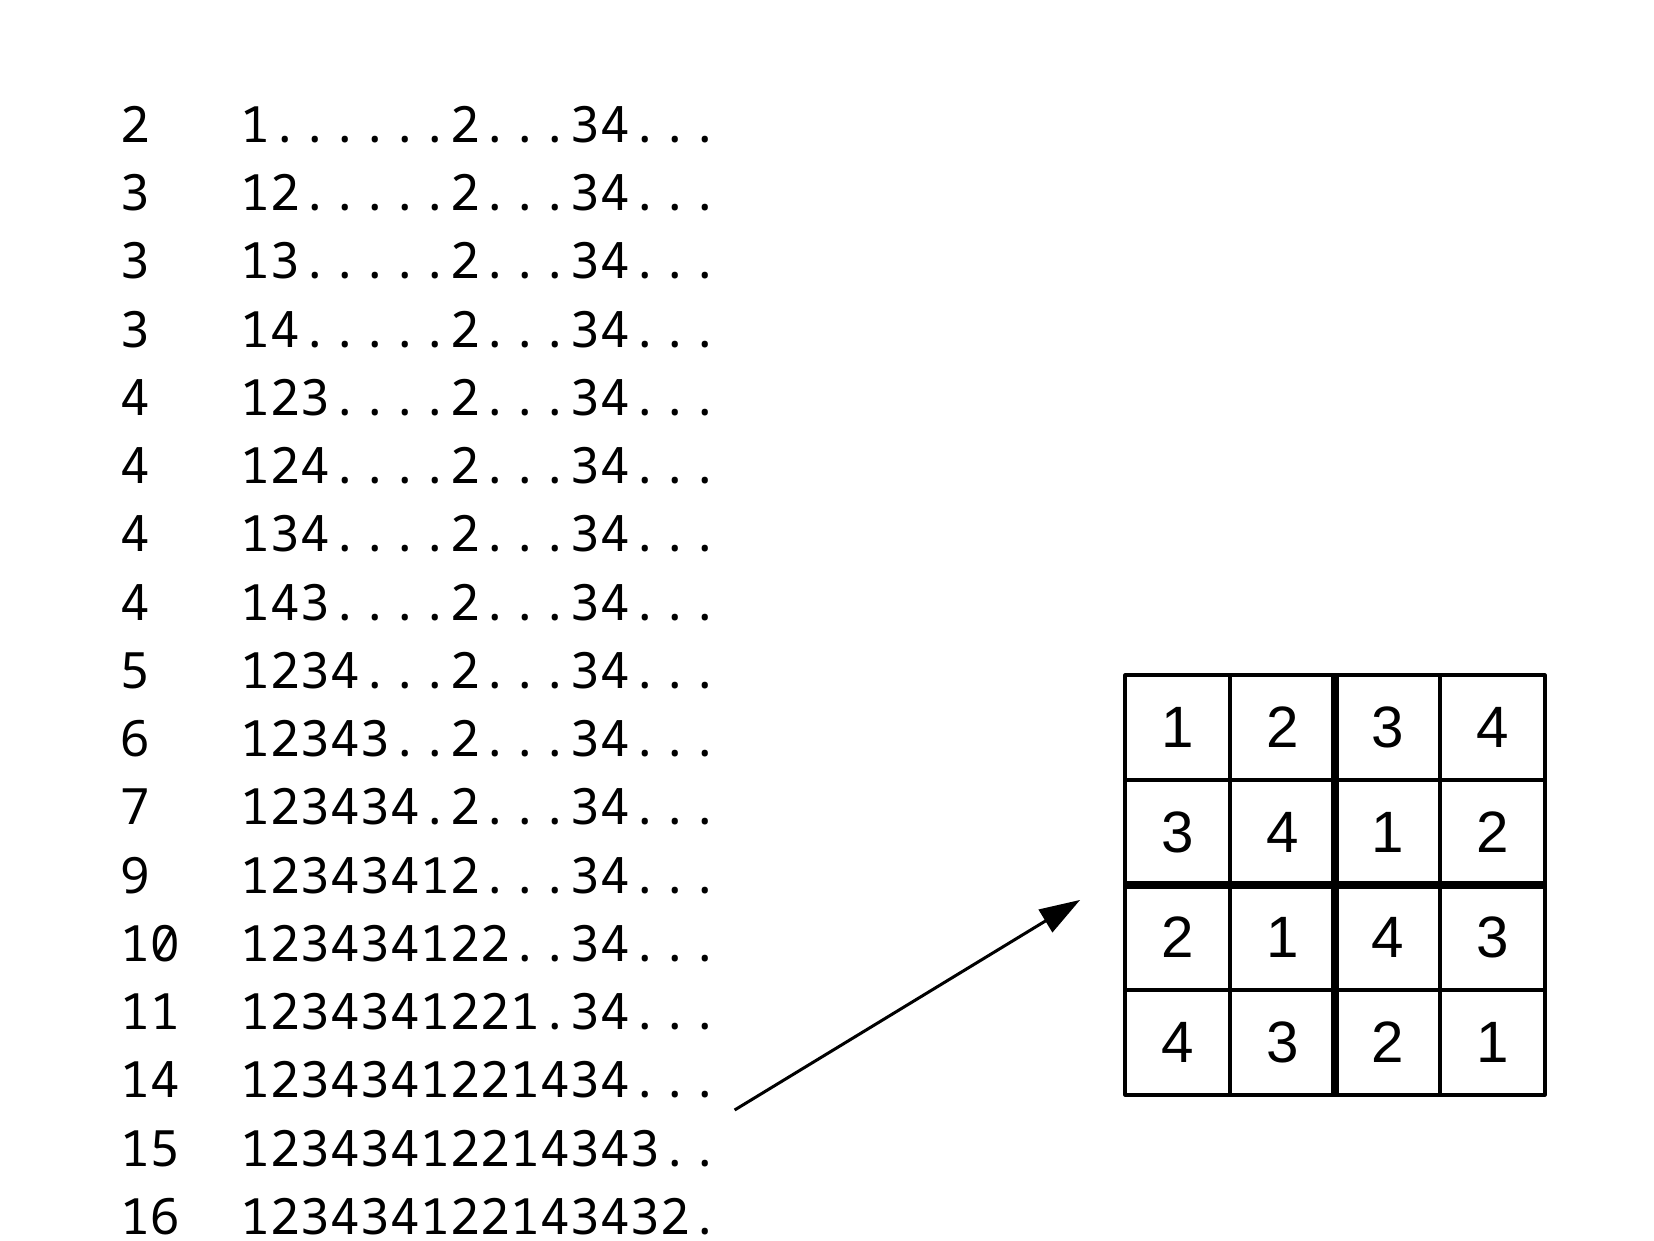

2 1......2...34...
3 12.....2...34...
3 13.....2...34...
3 14.....2...34...
4 123....2...34...
4 124....2...34...
4 134....2...34...
4 143....2...34...
5 1234...2...34...
6 12343..2...34...
7 123434.2...34...
9 12343412...34...
10 123434122..34...
11 1234341221.34...
14 1234341221434...
15 12343412214343..
16 123434122143432.
0 1234341221434321
1
2
3
4
3
4
1
2
2
1
4
3
4
3
2
1